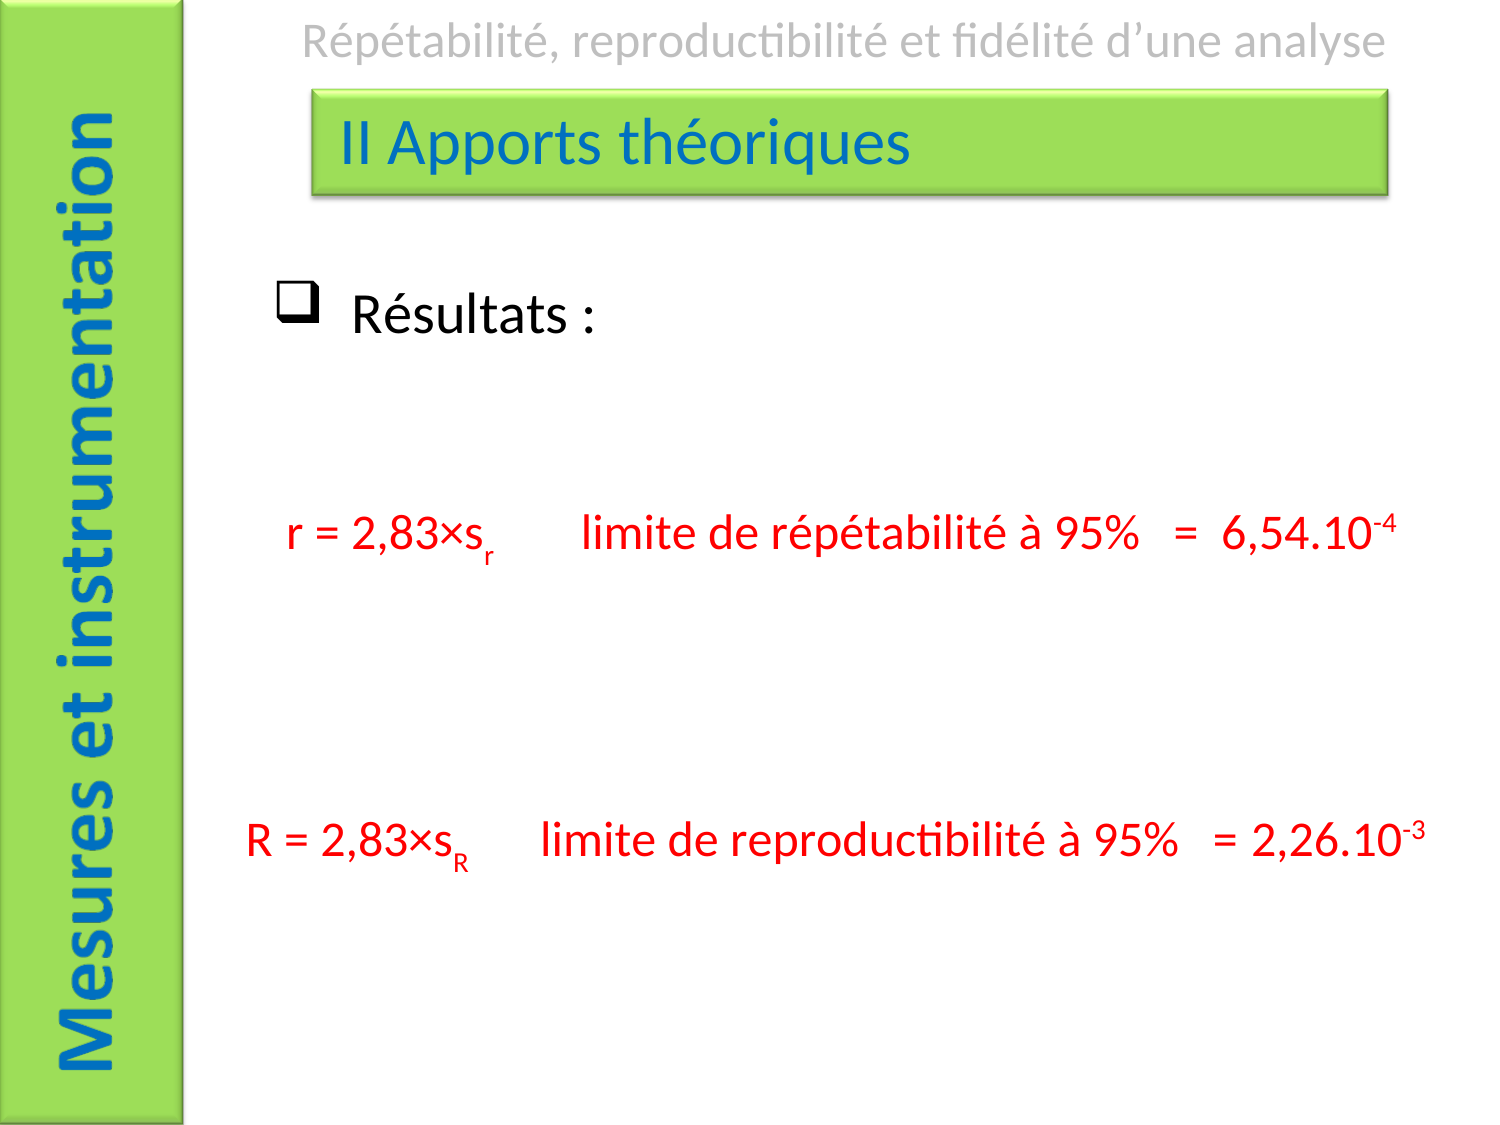

Répétabilité, reproductibilité et fidélité d’une analyse
II Apports théoriques
 Résultats :
r = 2,83×sr 	 	limite de répétabilité à 95% = 6,54.10-4
R = 2,83×sR 	limite de reproductibilité à 95% = 2,26.10-3